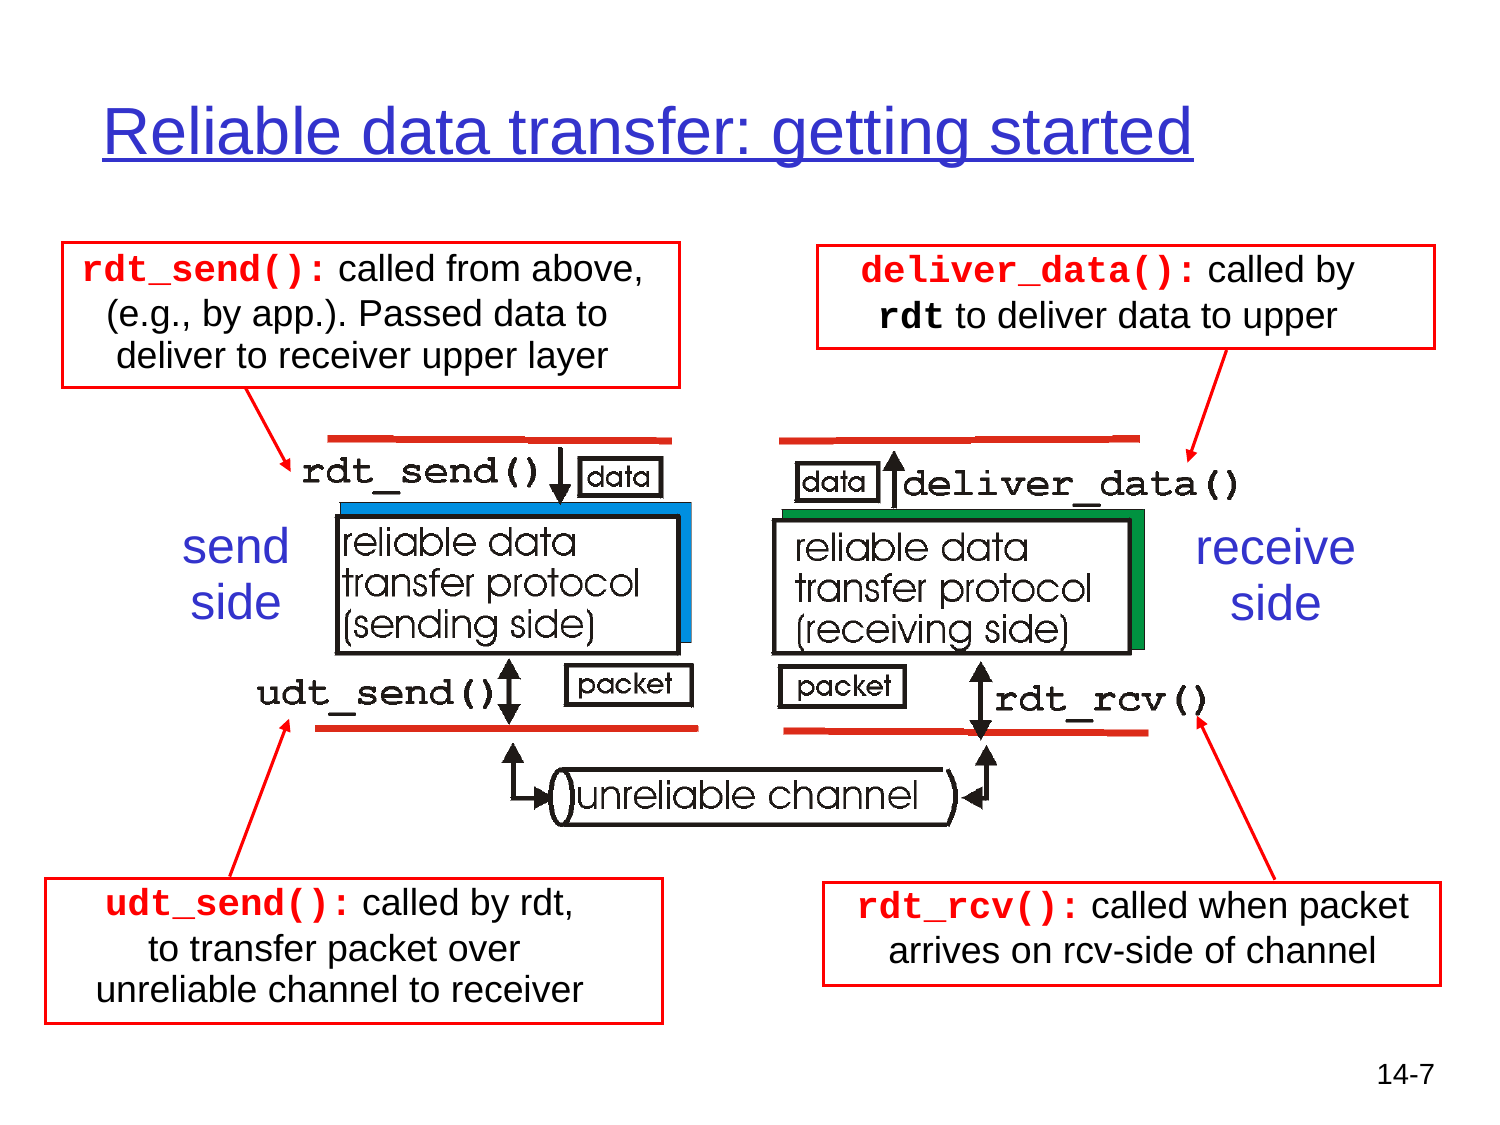

# Reliable data transfer: getting started
rdt_send(): called from above, (e.g., by app.). Passed data to
deliver to receiver upper layer
deliver_data(): called by rdt to deliver data to upper
send
side
receive
side
rdt_rcv(): called when packet arrives on rcv-side of channel
udt_send(): called by rdt,
to transfer packet over
unreliable channel to receiver
7